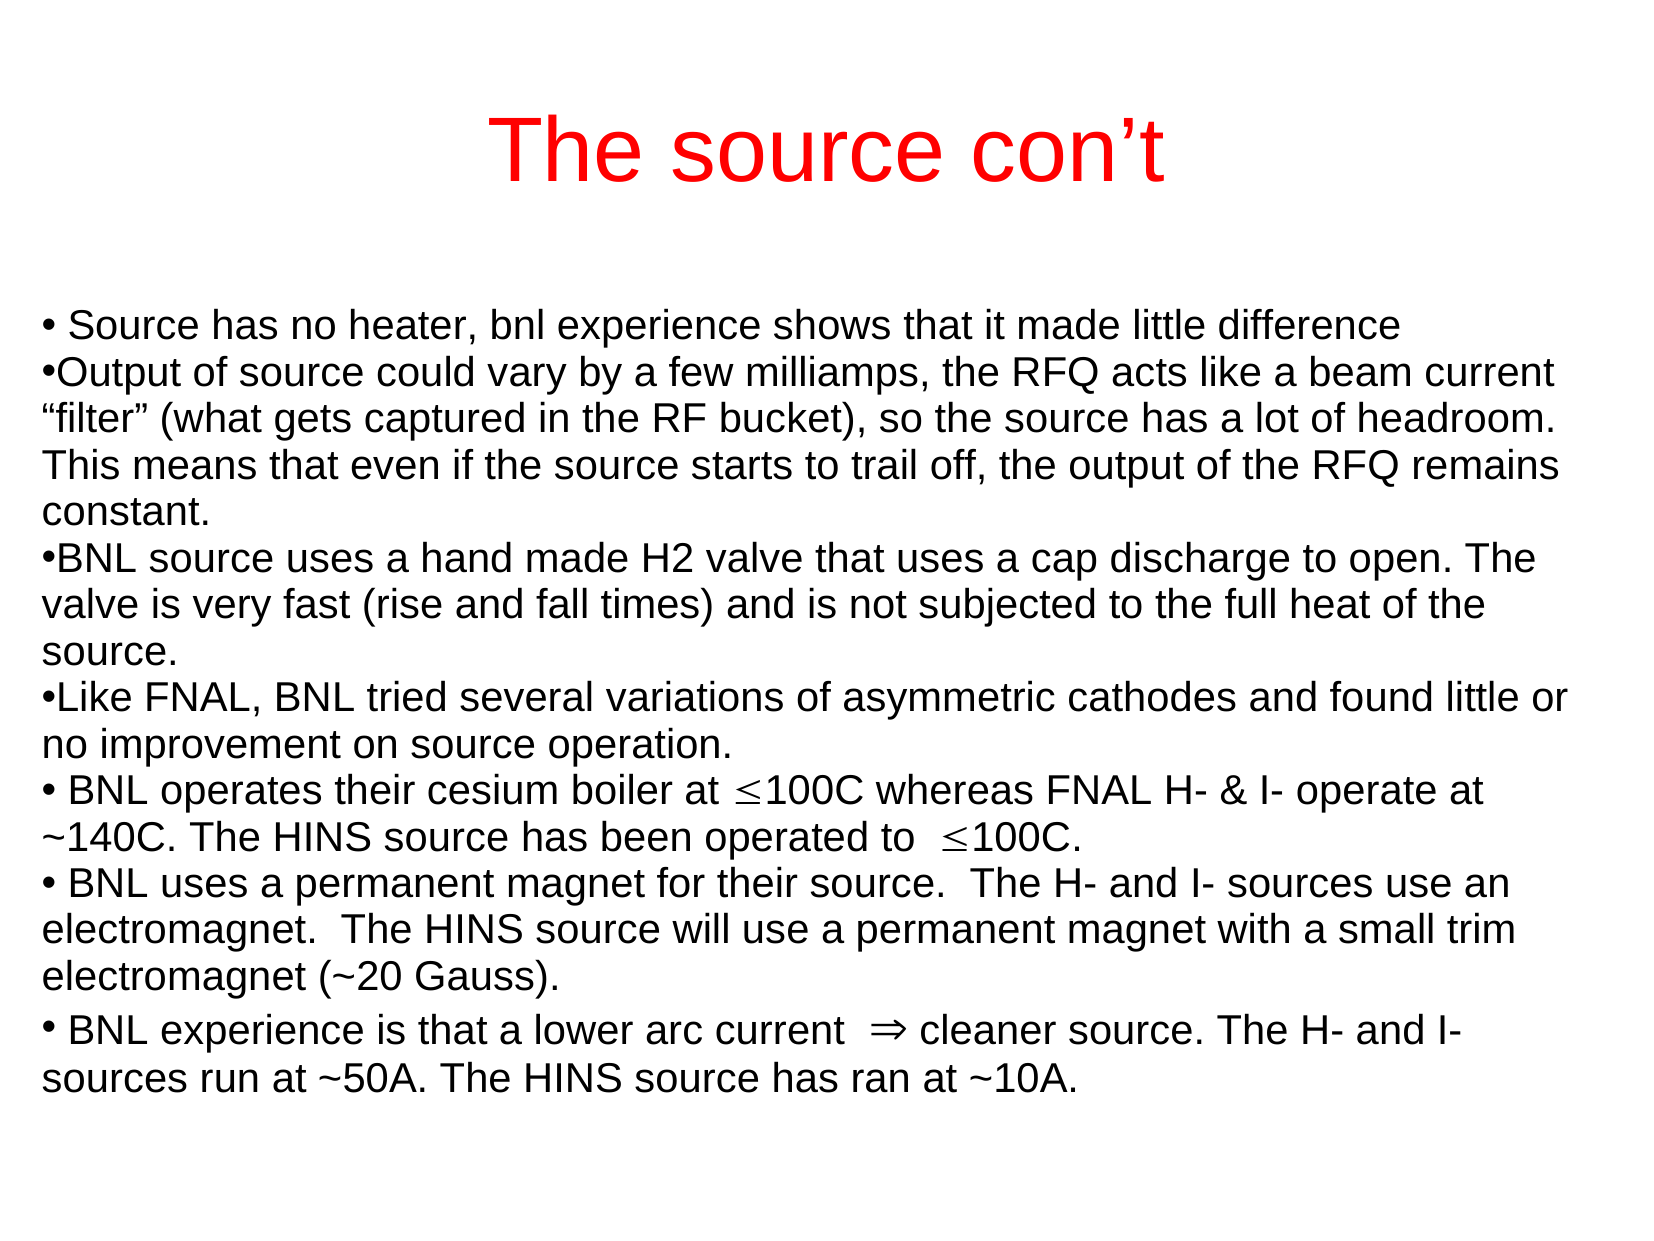

# The source con’t
 Source has no heater, bnl experience shows that it made little difference
Output of source could vary by a few milliamps, the RFQ acts like a beam current “filter” (what gets captured in the RF bucket), so the source has a lot of headroom. This means that even if the source starts to trail off, the output of the RFQ remains constant.
BNL source uses a hand made H2 valve that uses a cap discharge to open. The valve is very fast (rise and fall times) and is not subjected to the full heat of the source.
Like FNAL, BNL tried several variations of asymmetric cathodes and found little or no improvement on source operation.
 BNL operates their cesium boiler at ≤100C whereas FNAL H- & I- operate at ~140C. The HINS source has been operated to ≤100C.
 BNL uses a permanent magnet for their source. The H- and I- sources use an electromagnet. The HINS source will use a permanent magnet with a small trim electromagnet (~20 Gauss).
 BNL experience is that a lower arc current ⇒ cleaner source. The H- and I- sources run at ~50A. The HINS source has ran at ~10A.